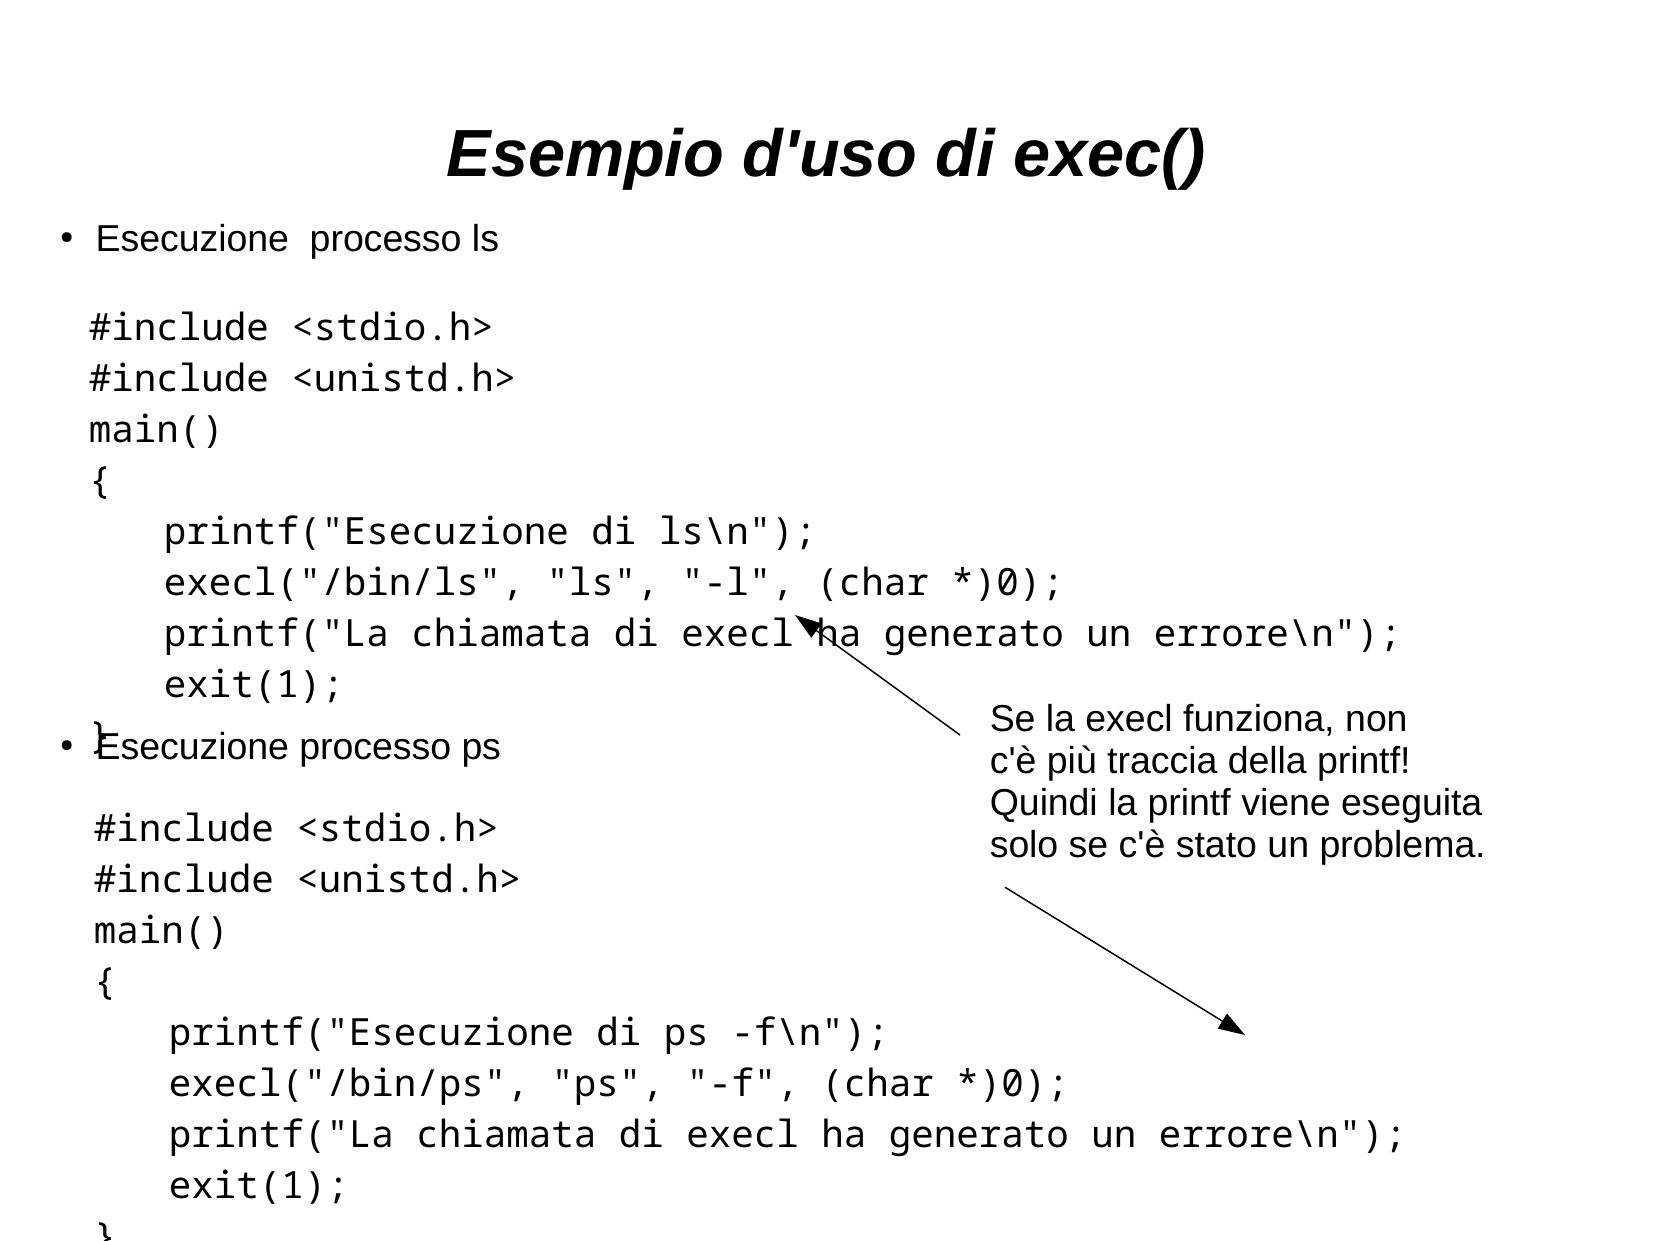

# Esempio d'uso di exec()
Esecuzione processo ls
#include <stdio.h>
#include <unistd.h>
main()
{
	printf("Esecuzione di ls\n");
	execl("/bin/ls", "ls", "-l", (char *)0);
	printf("La chiamata di execl ha generato un errore\n");
	exit(1);
}
Se la execl funziona, non
c'è più traccia della printf!
Quindi la printf viene eseguita
solo se c'è stato un problema.
Esecuzione processo ps
#include <stdio.h>
#include <unistd.h>
main()
{
	printf("Esecuzione di ps -f\n");
	execl("/bin/ps", "ps", "-f", (char *)0);
	printf("La chiamata di execl ha generato un errore\n");
	exit(1);
}